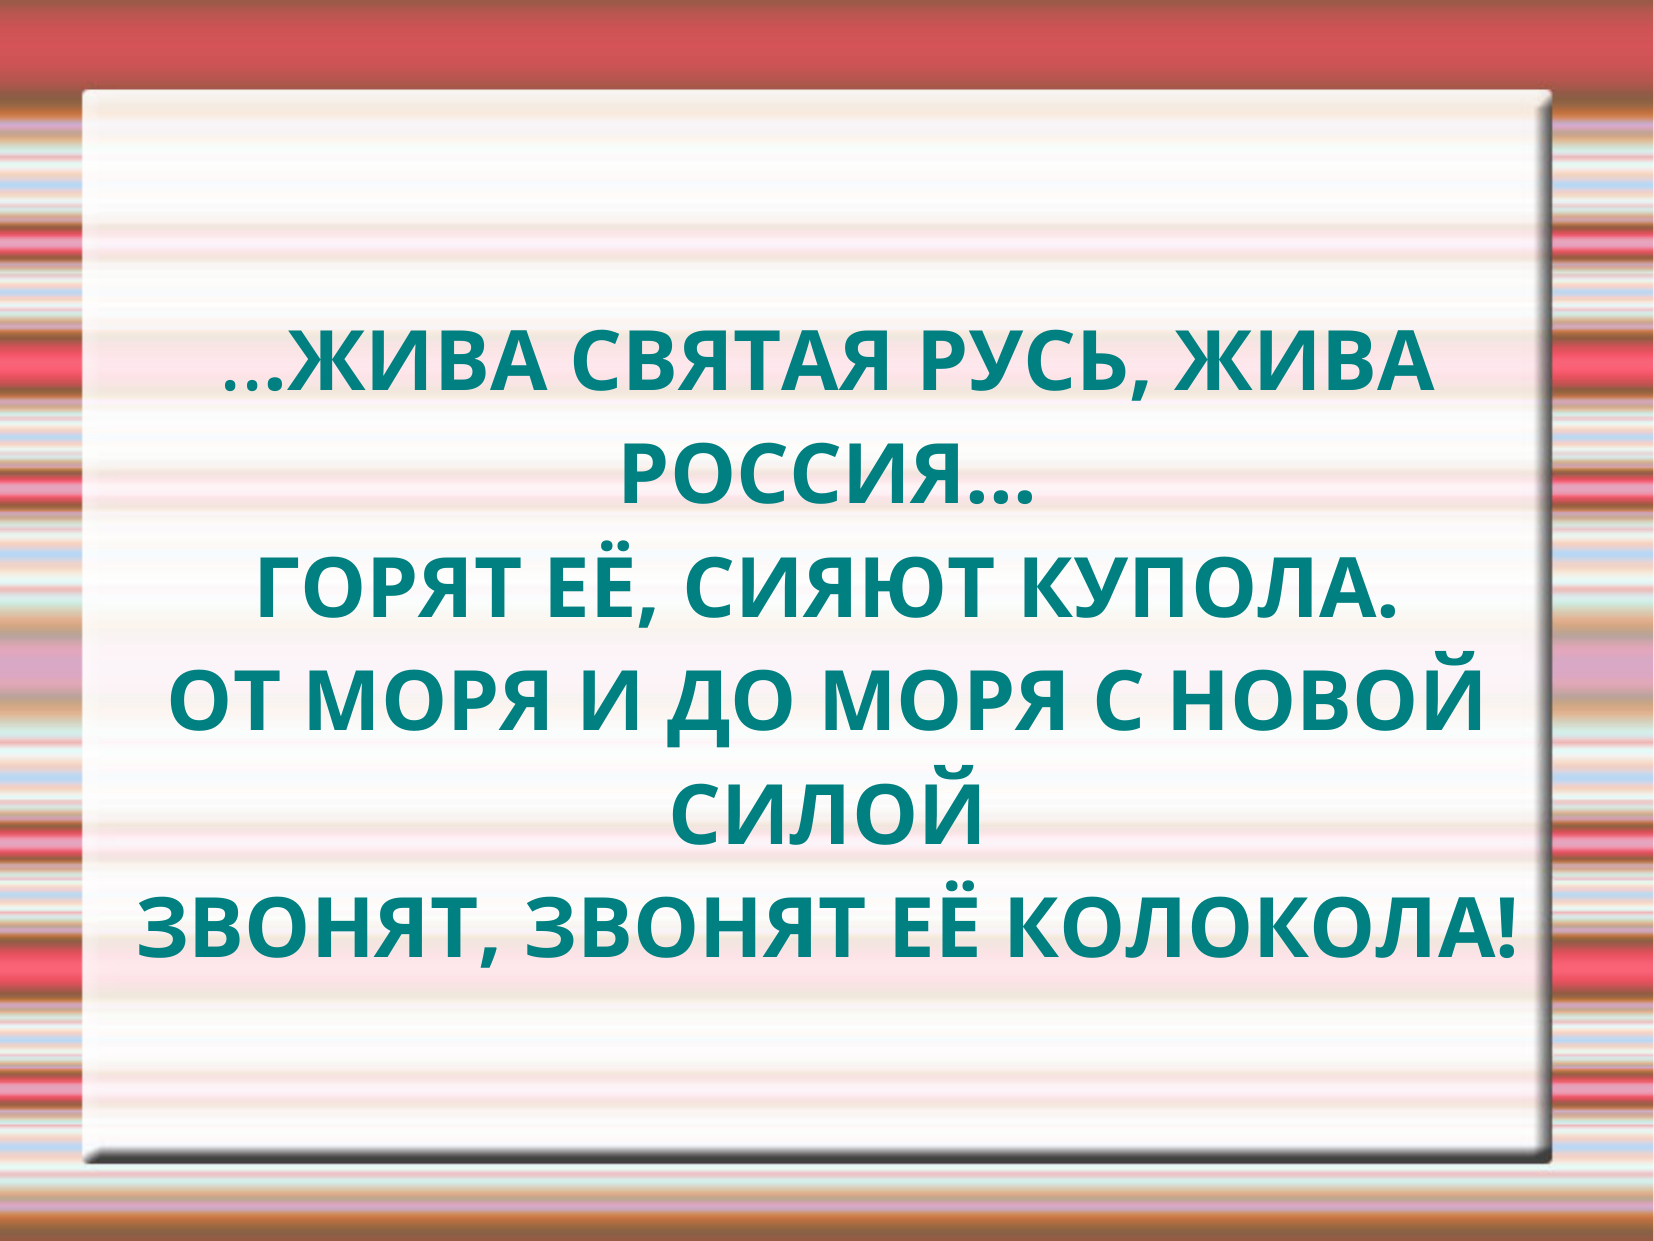

# ...ЖИВА СВЯТАЯ РУСЬ, ЖИВА РОССИЯ...
ГОРЯТ ЕЁ, СИЯЮТ КУПОЛА.
ОТ МОРЯ И ДО МОРЯ С НОВОЙ СИЛОЙ
ЗВОНЯТ, ЗВОНЯТ ЕЁ КОЛОКОЛА!